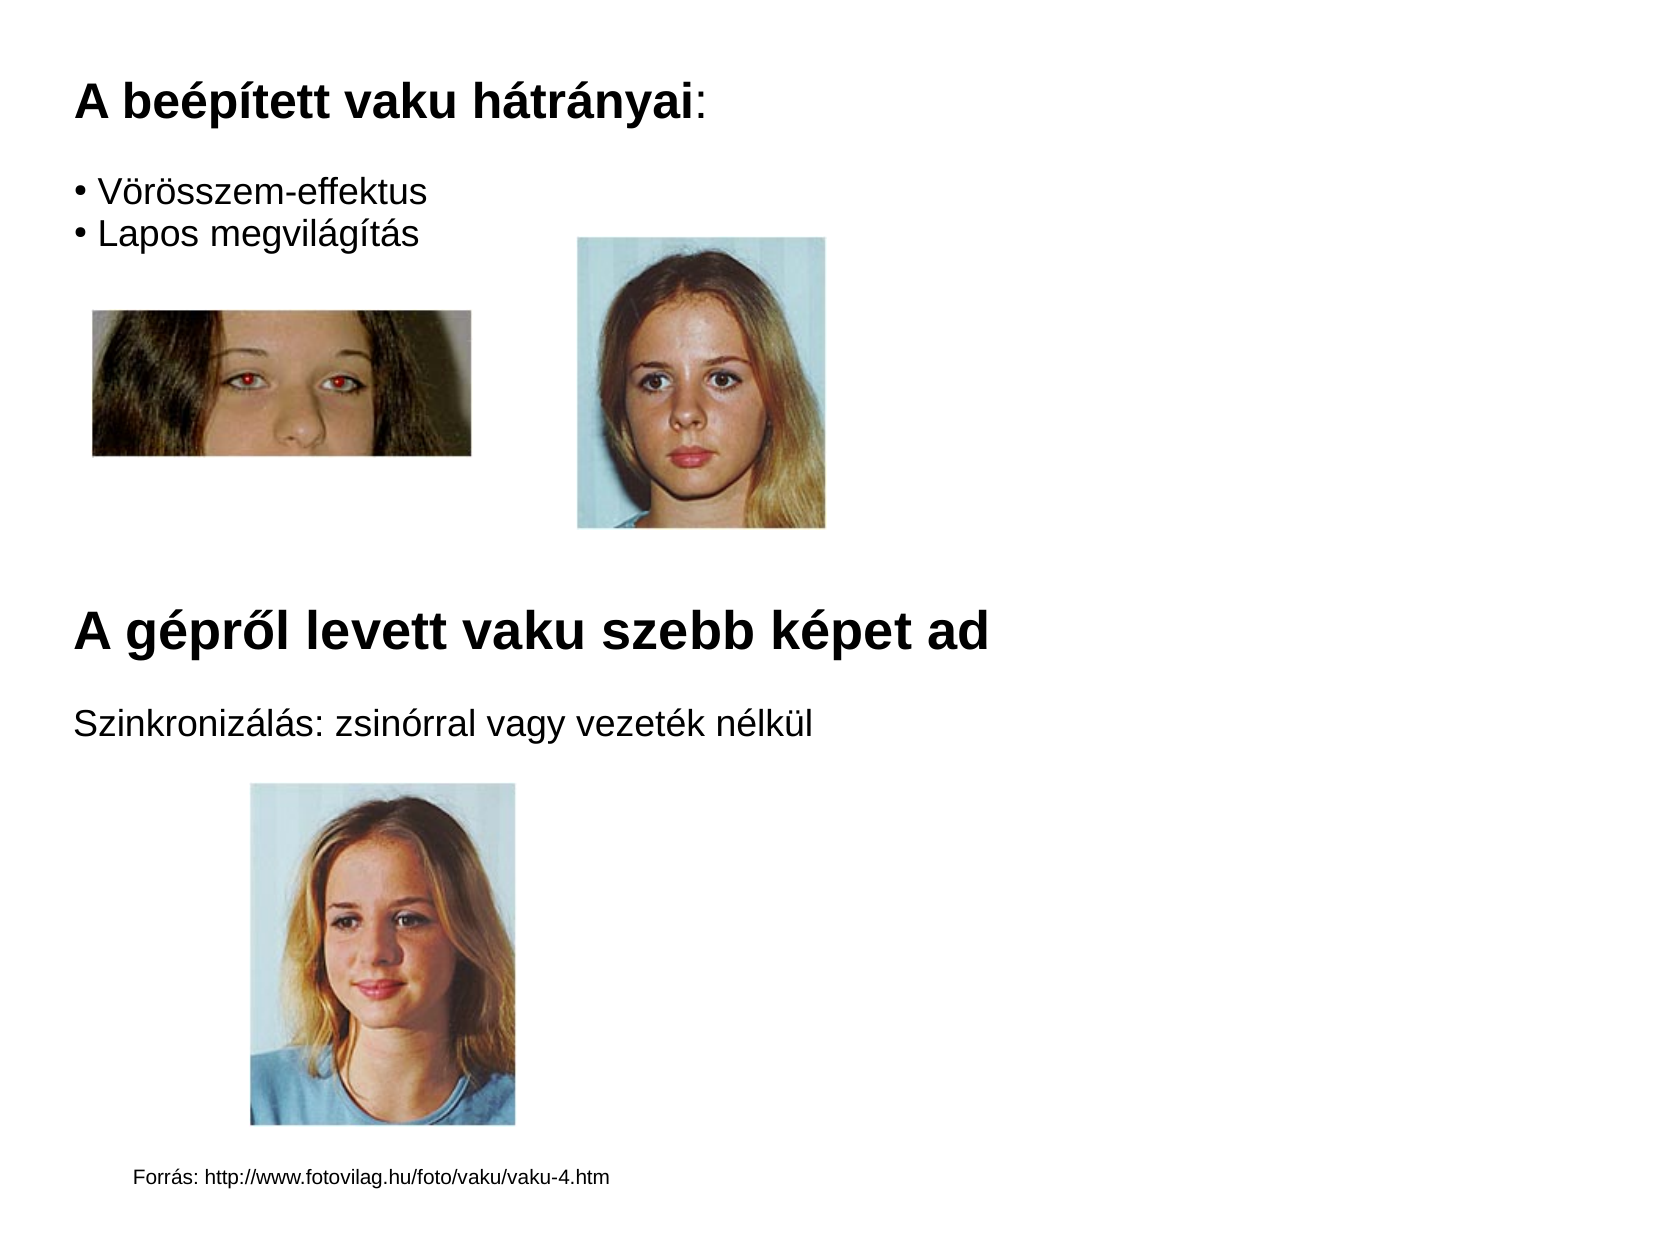

A beépített vaku hátrányai:
 Vörösszem-effektus
 Lapos megvilágítás
A gépről levett vaku szebb képet ad
Szinkronizálás: zsinórral vagy vezeték nélkül
Forrás: http://www.fotovilag.hu/foto/vaku/vaku-4.htm